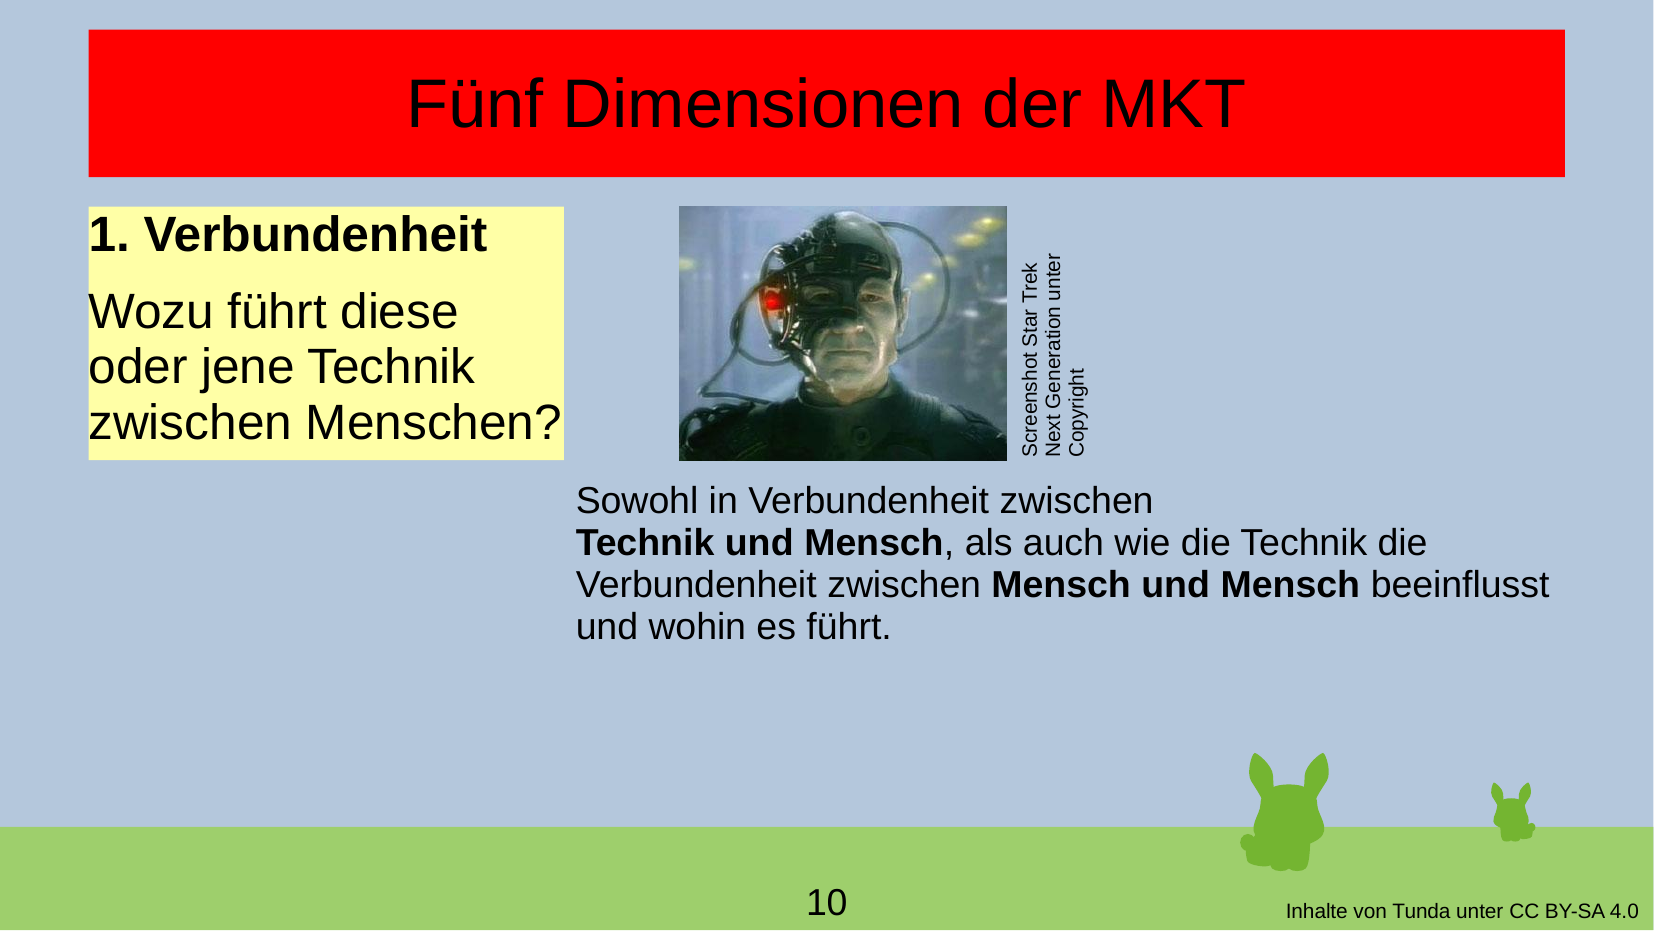

# Fünf Dimensionen der MKT
1. Verbundenheit
Wozu führt diese oder jene Technik zwischen Menschen?
Screenshot Star Trek Next Generation unter Copyright
Sowohl in Verbundenheit zwischen
Technik und Mensch, als auch wie die Technik die Verbundenheit zwischen Mensch und Mensch beeinflusst und wohin es führt.
Inhalte von Tunda unter CC BY-SA 4.0